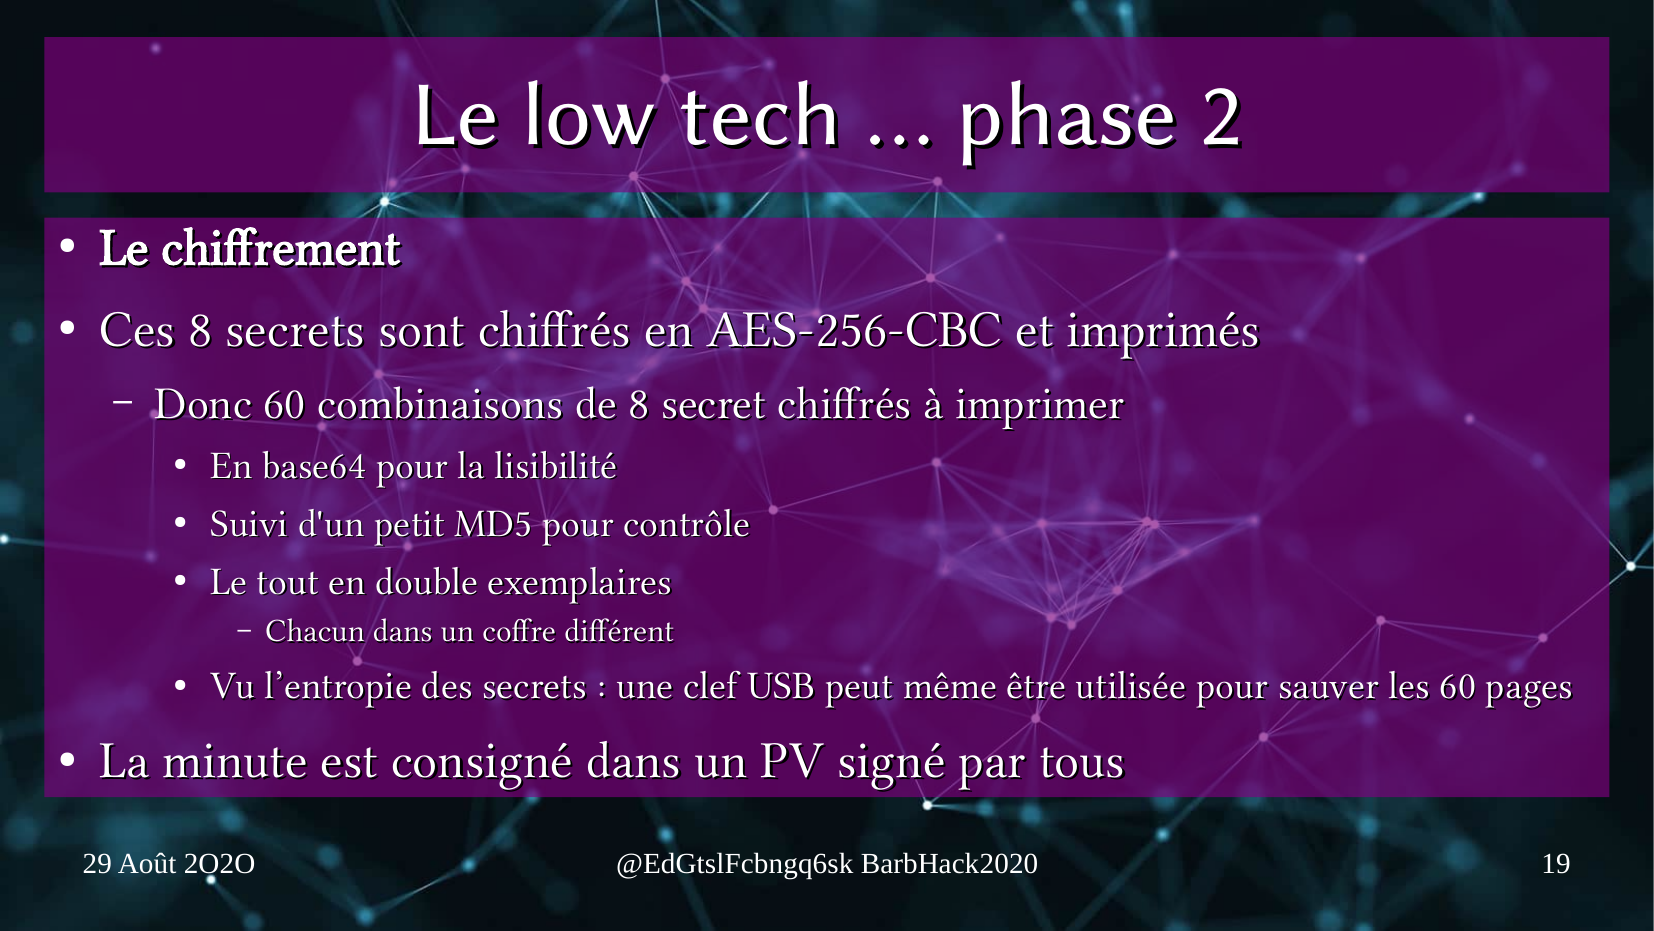

# Le low tech ... phase 2
Le chiffrement
Ces 8 secrets sont chiffrés en AES-256-CBC et imprimés
Donc 60 combinaisons de 8 secret chiffrés à imprimer
En base64 pour la lisibilité
Suivi d'un petit MD5 pour contrôle
Le tout en double exemplaires
Chacun dans un coffre différent
Vu l’entropie des secrets : une clef USB peut même être utilisée pour sauver les 60 pages
La minute est consigné dans un PV signé par tous
29 Août 2O2O
@EdGtslFcbngq6sk BarbHack2020
19